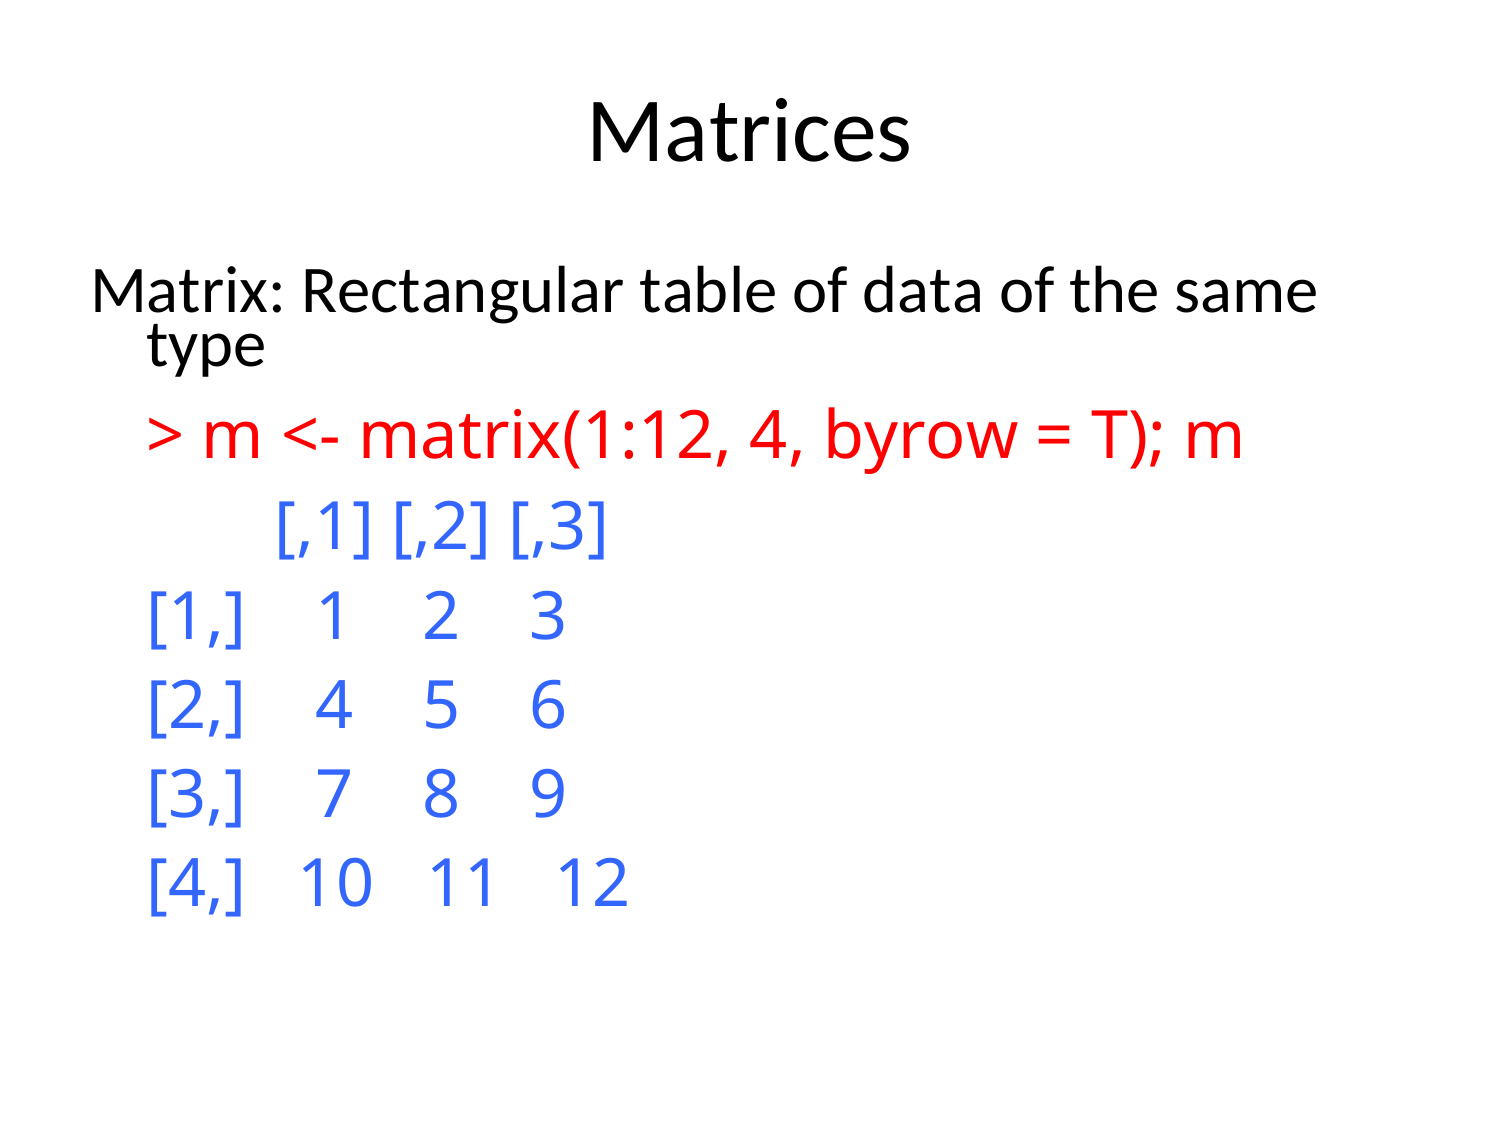

# Matrices
Matrix: Rectangular table of data of the same type
	> m <- matrix(1:12, 4, byrow = T); m
		 [,1] [,2] [,3]
	[1,] 1 2 3
	[2,] 4 5 6
	[3,] 7 8 9
	[4,] 10 11 12